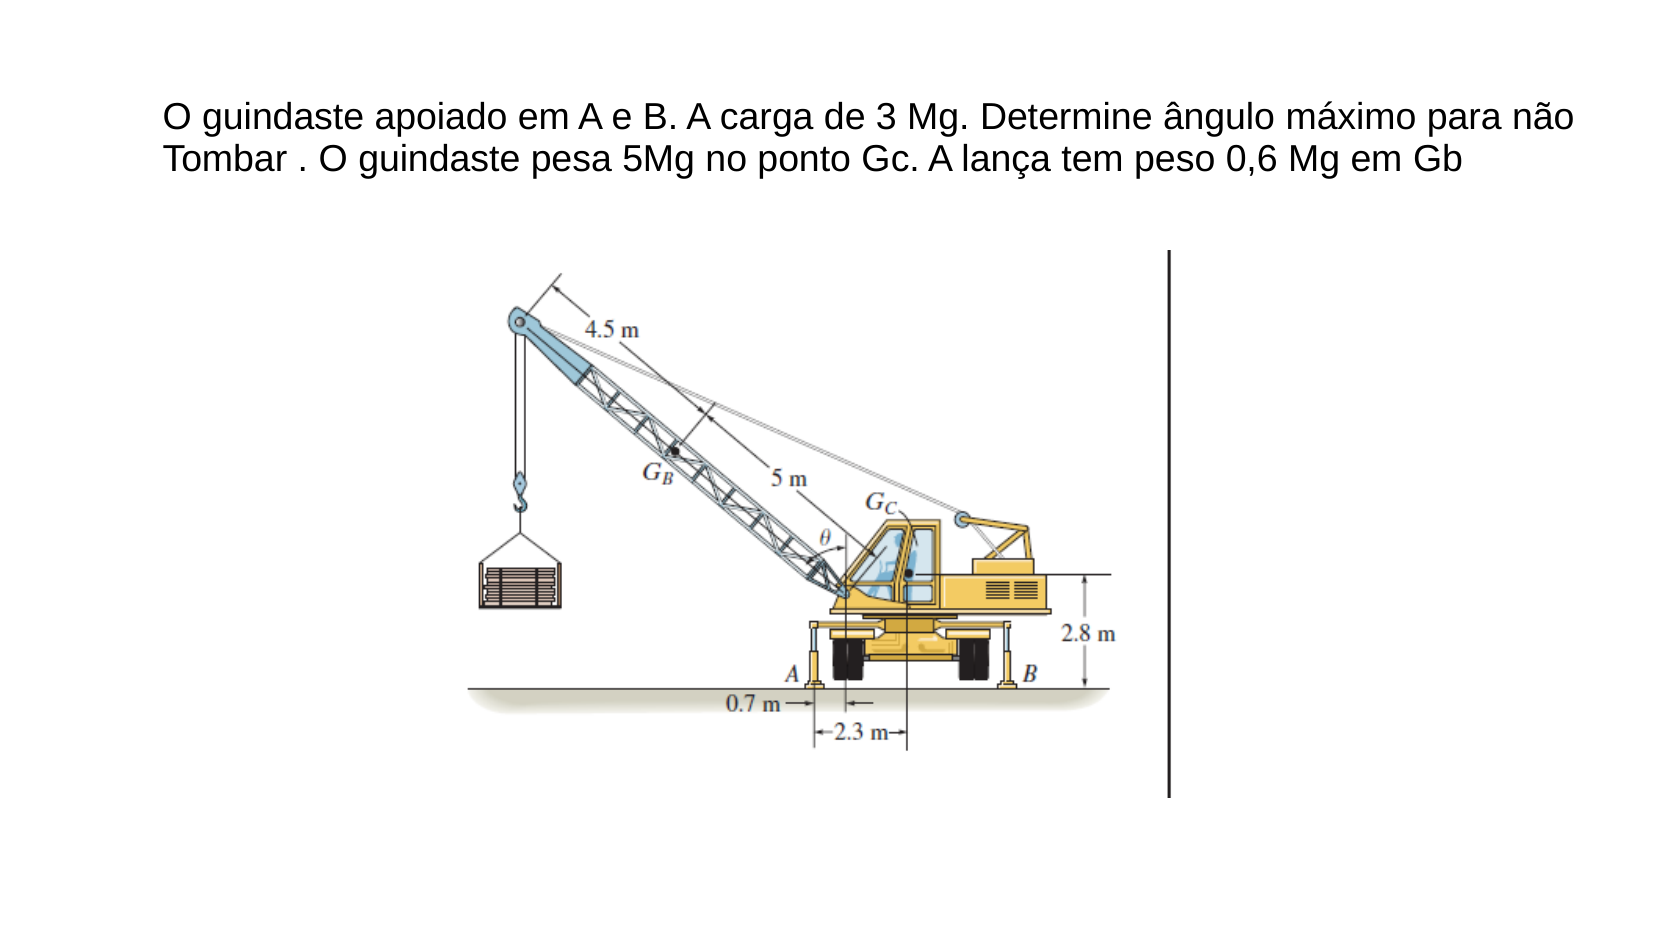

O guindaste apoiado em A e B. A carga de 3 Mg. Determine ângulo máximo para não
Tombar . O guindaste pesa 5Mg no ponto Gc. A lança tem peso 0,6 Mg em Gb